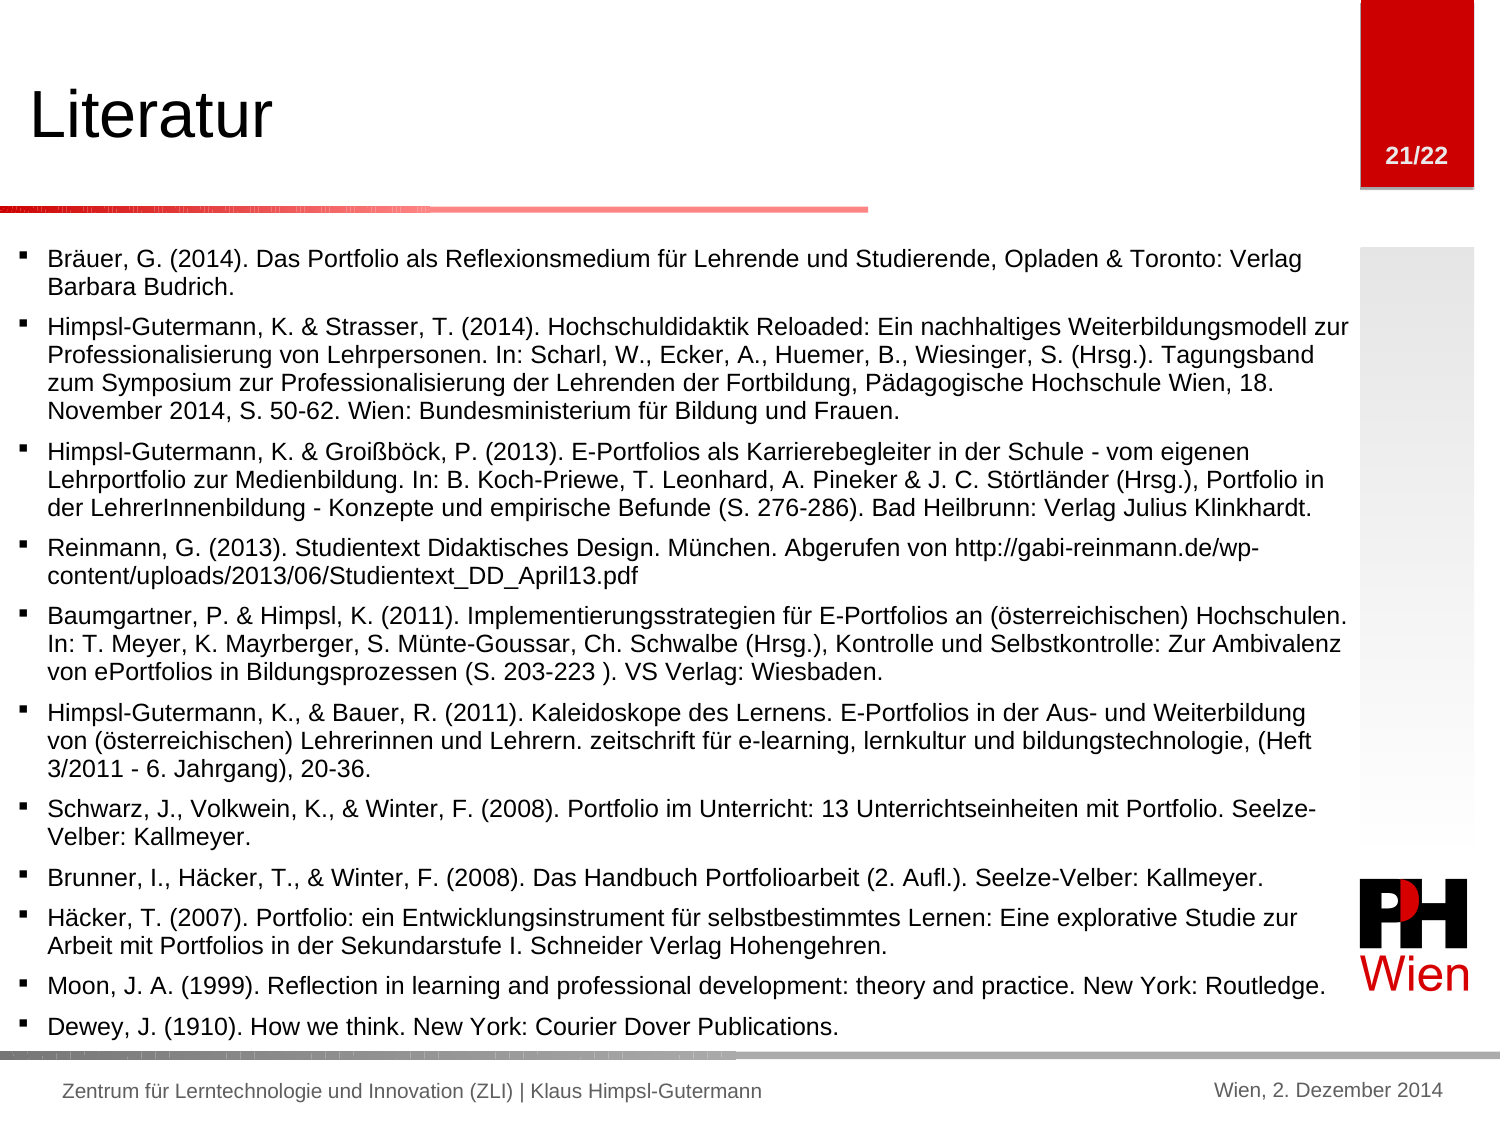

# Literatur
21
Bräuer, G. (2014). Das Portfolio als Reflexionsmedium für Lehrende und Studierende, Opladen & Toronto: Verlag Barbara Budrich.
Himpsl-Gutermann, K. & Strasser, T. (2014). Hochschuldidaktik Reloaded: Ein nachhaltiges Weiterbildungsmodell zur Professionalisierung von Lehrpersonen. In: Scharl, W., Ecker, A., Huemer, B., Wiesinger, S. (Hrsg.). Tagungsband zum Symposium zur Professionalisierung der Lehrenden der Fortbildung, Pädagogische Hochschule Wien, 18. November 2014, S. 50-62. Wien: Bundesministerium für Bildung und Frauen.
Himpsl-Gutermann, K. & Groißböck, P. (2013). E-Portfolios als Karrierebegleiter in der Schule - vom eigenen Lehrportfolio zur Medienbildung. In: B. Koch-Priewe, T. Leonhard, A. Pineker & J. C. Störtländer (Hrsg.), Portfolio in der LehrerInnenbildung - Konzepte und empirische Befunde (S. 276-286). Bad Heilbrunn: Verlag Julius Klinkhardt.
Reinmann, G. (2013). Studientext Didaktisches Design. München. Abgerufen von http://gabi-reinmann.de/wp-content/uploads/2013/06/Studientext_DD_April13.pdf
Baumgartner, P. & Himpsl, K. (2011). Implementierungsstrategien für E-Portfolios an (österreichischen) Hochschulen. In: T. Meyer, K. Mayrberger, S. Münte-Goussar, Ch. Schwalbe (Hrsg.), Kontrolle und Selbstkontrolle: Zur Ambivalenz von ePortfolios in Bildungsprozessen (S. 203-223 ). VS Verlag: Wiesbaden.
Himpsl-Gutermann, K., & Bauer, R. (2011). Kaleidoskope des Lernens. E-Portfolios in der Aus- und Weiterbildung von (österreichischen) Lehrerinnen und Lehrern. zeitschrift für e-learning, lernkultur und bildungstechnologie, (Heft 3/2011 - 6. Jahrgang), 20-36.
Schwarz, J., Volkwein, K., & Winter, F. (2008). Portfolio im Unterricht: 13 Unterrichtseinheiten mit Portfolio. Seelze-Velber: Kallmeyer.
Brunner, I., Häcker, T., & Winter, F. (2008). Das Handbuch Portfolioarbeit (2. Aufl.). Seelze-Velber: Kallmeyer.
Häcker, T. (2007). Portfolio: ein Entwicklungsinstrument für selbstbestimmtes Lernen: Eine explorative Studie zur Arbeit mit Portfolios in der Sekundarstufe I. Schneider Verlag Hohengehren.
Moon, J. A. (1999). Reflection in learning and professional development: theory and practice. New York: Routledge.
Dewey, J. (1910). How we think. New York: Courier Dover Publications.
Wien, 2. Dezember 2014